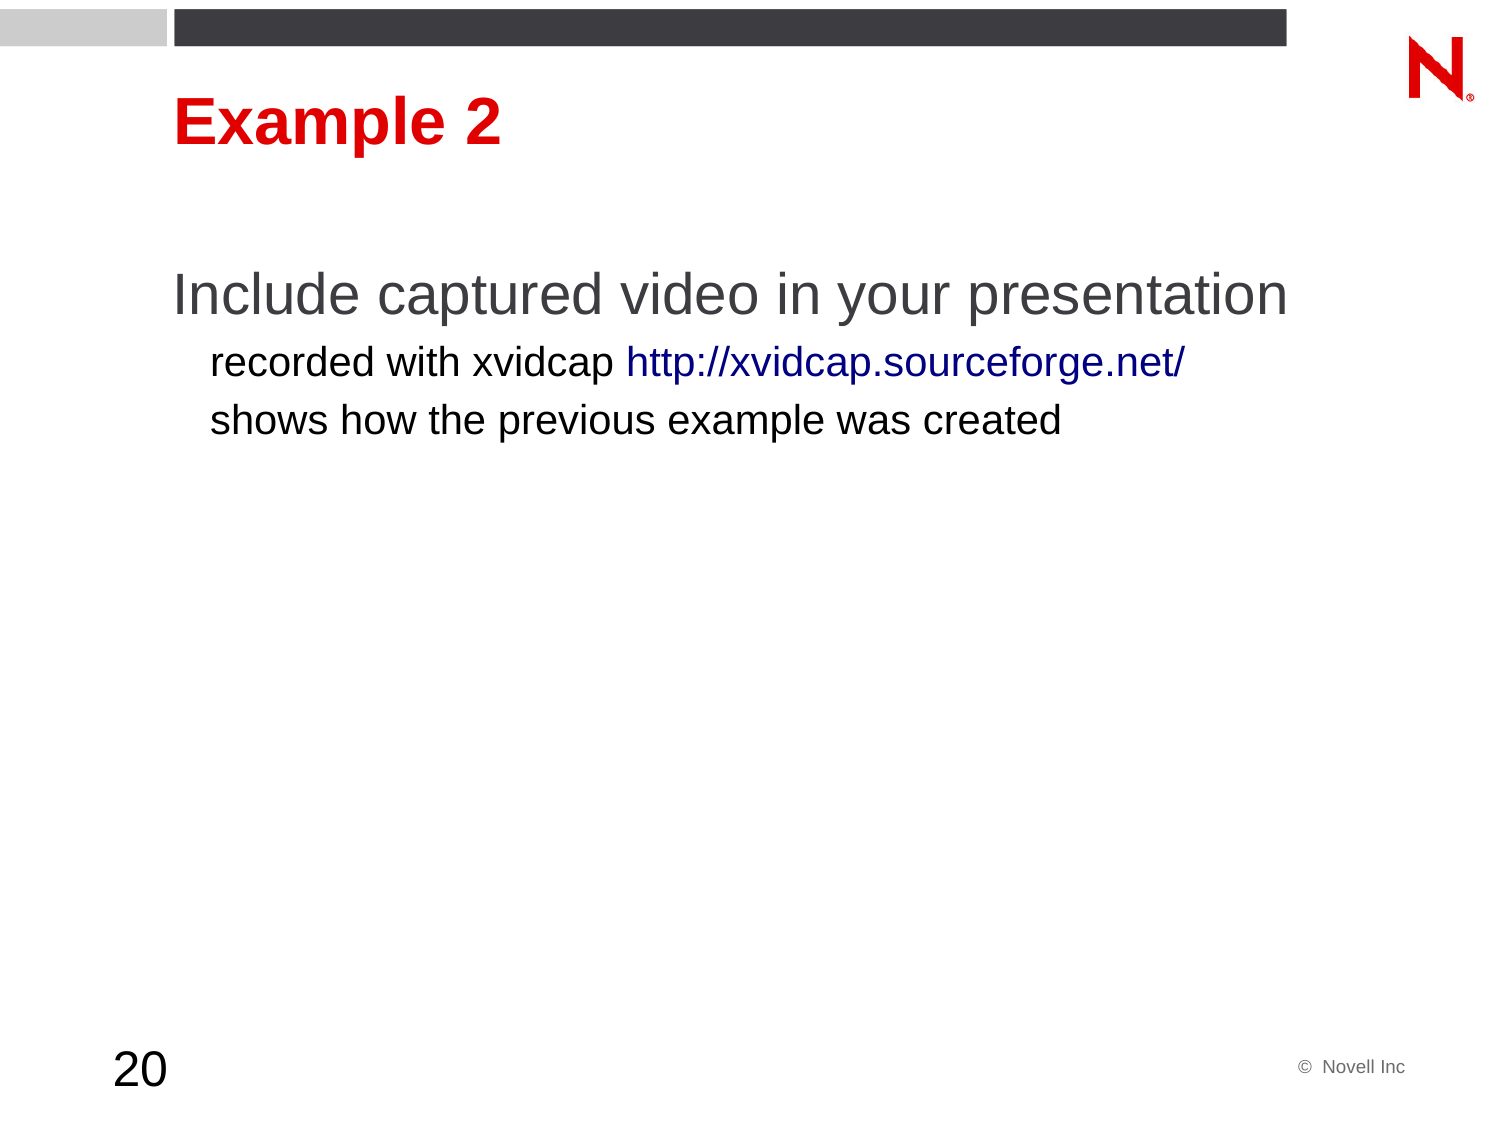

# Example 2
Include captured video in your presentation
recorded with xvidcap http://xvidcap.sourceforge.net/
shows how the previous example was created